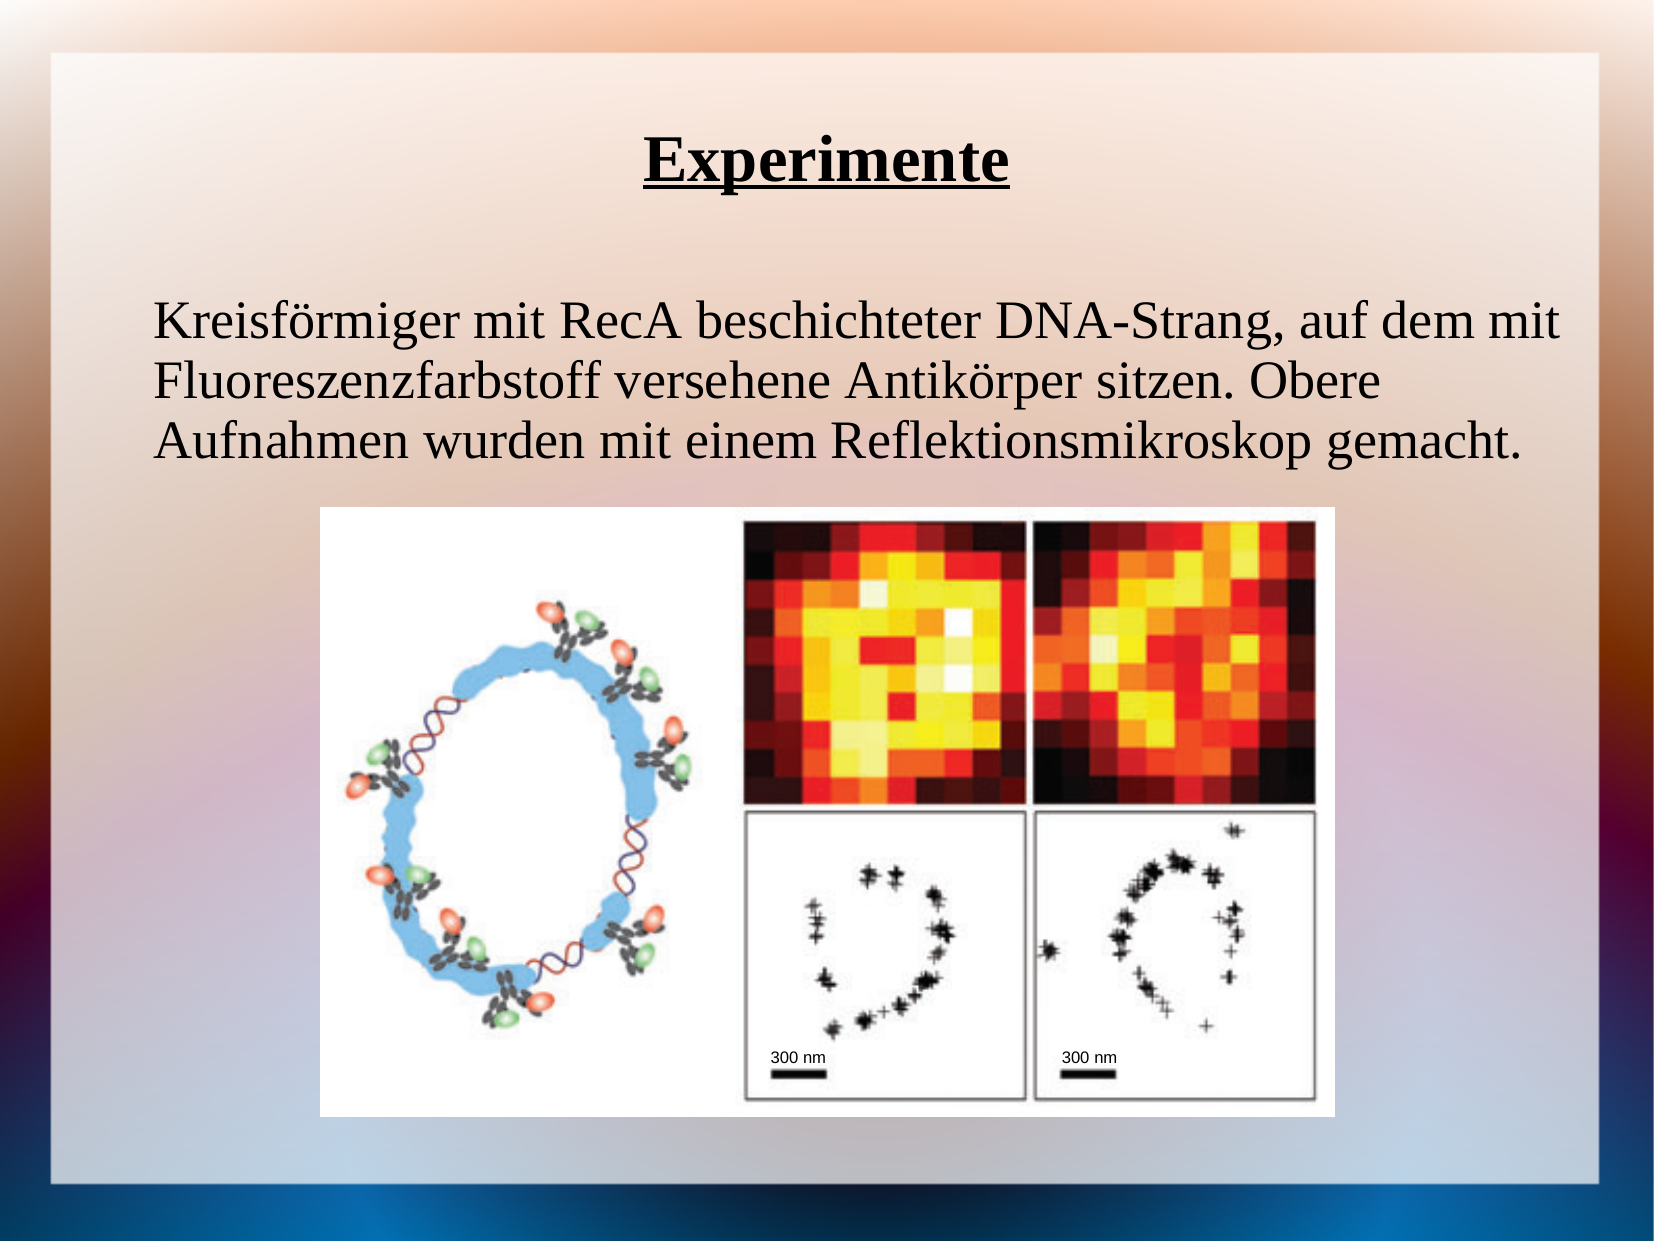

# Experimente
Kreisförmiger mit RecA beschichteter DNA-Strang, auf dem mit Fluoreszenzfarbstoff versehene Antikörper sitzen. Obere Aufnahmen wurden mit einem Reflektionsmikroskop gemacht.
300 nm
300 nm